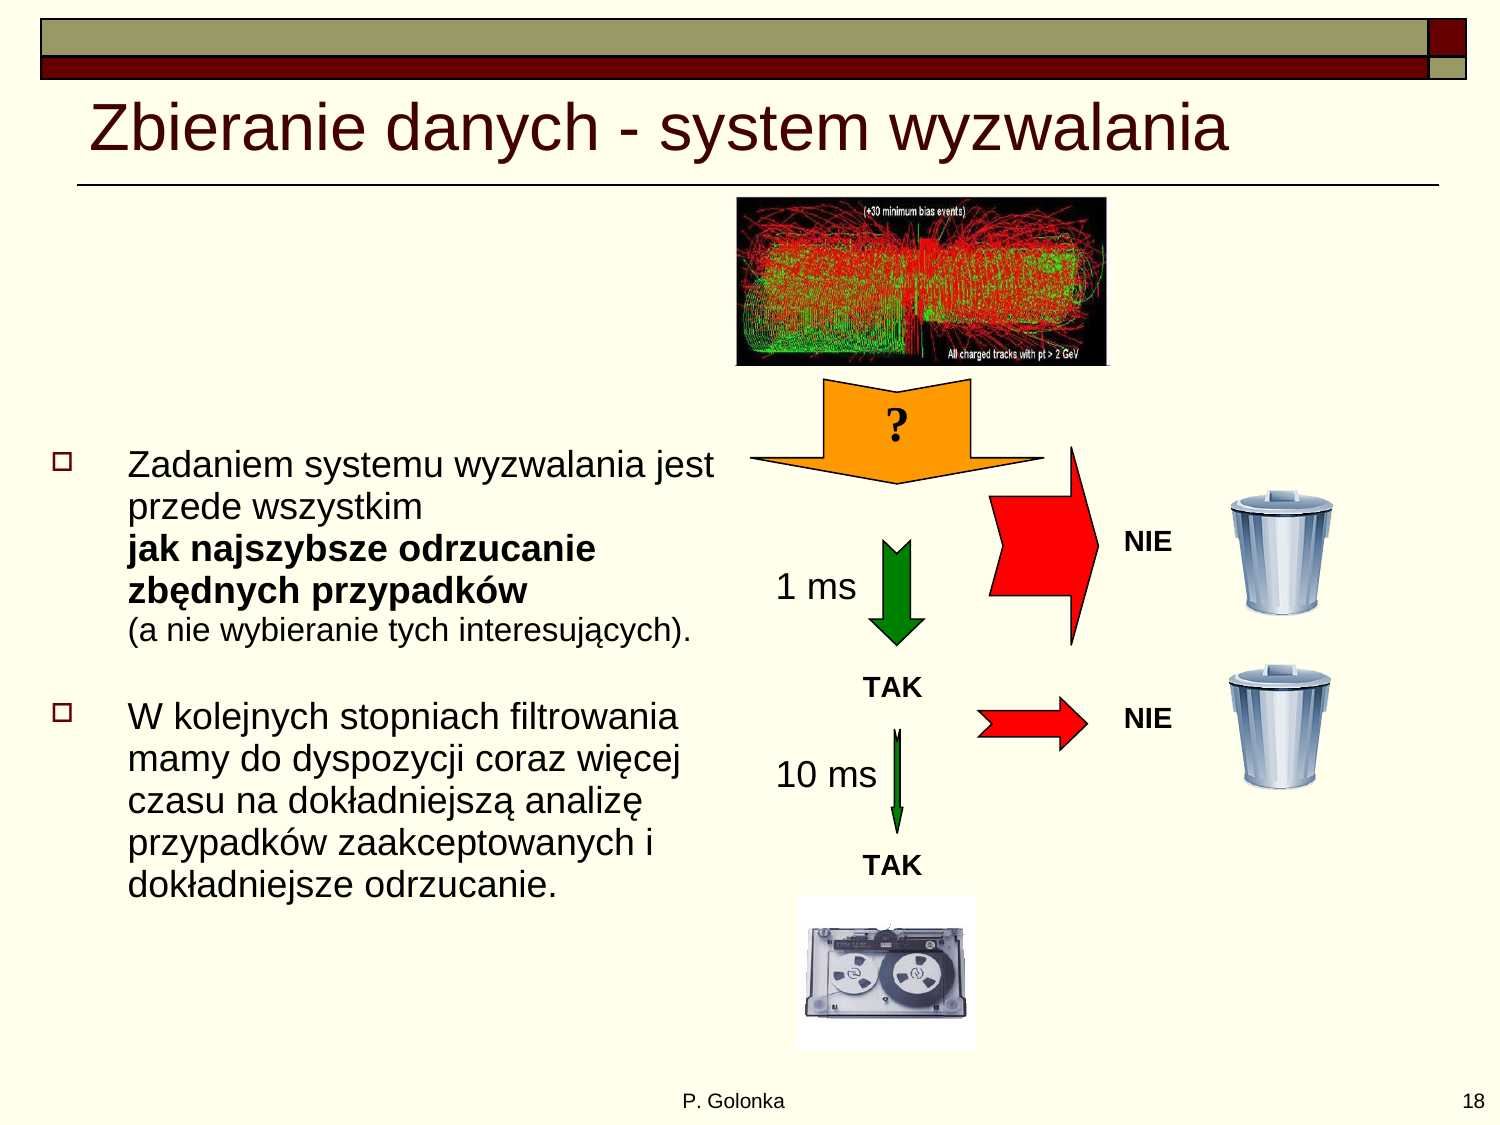

# Zbieranie danych - system wyzwalania
?
Zadaniem systemu wyzwalania jest przede wszystkim
jak najszybsze odrzucanie zbędnych przypadków
(a nie wybieranie tych interesujących).
W kolejnych stopniach filtrowania mamy do dyspozycji coraz więcej czasu na dokładniejszą analizę przypadków zaakceptowanych i dokładniejsze odrzucanie.
NIE
1 ms
TAK
NIE
10 ms
TAK
P. Golonka
18